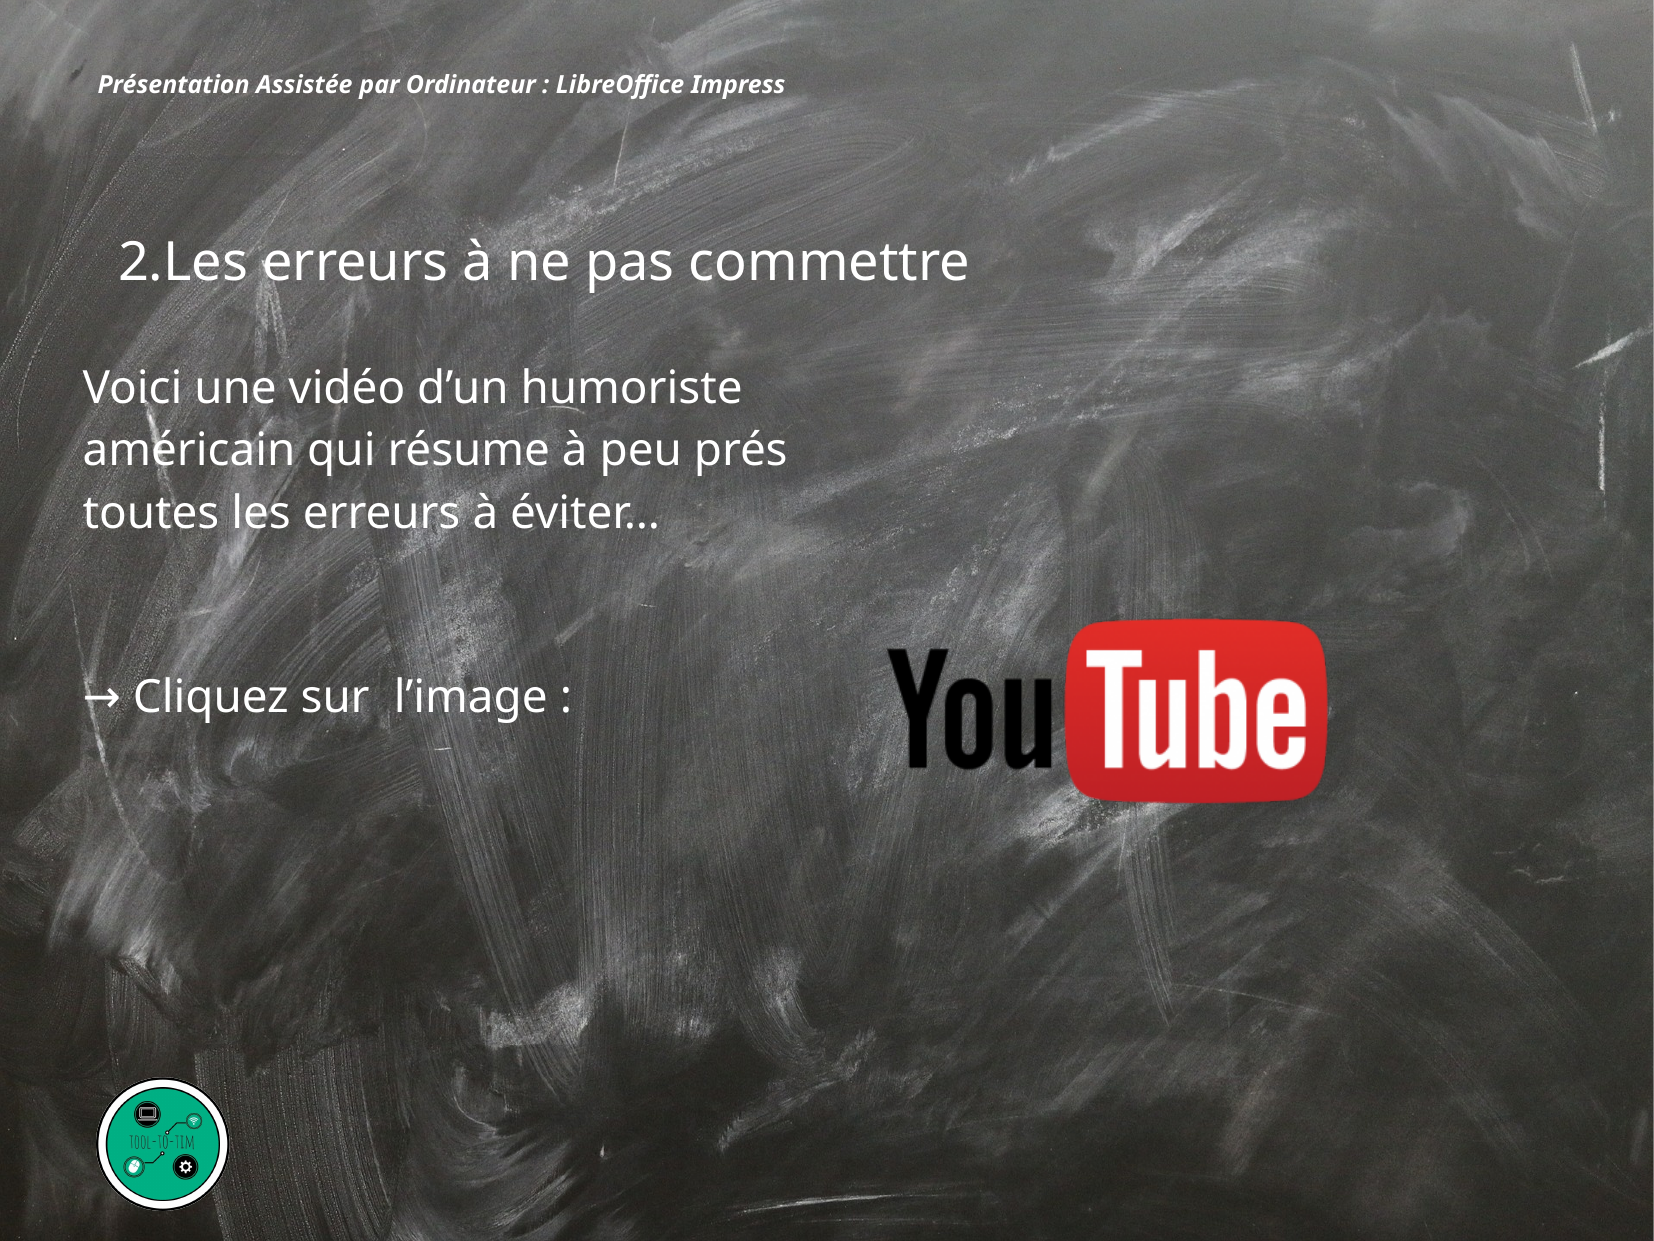

# 2.Les erreurs à ne pas commettre
Voici une vidéo d’un humoriste américain qui résume à peu prés toutes les erreurs à éviter…
→ Cliquez sur l’image :